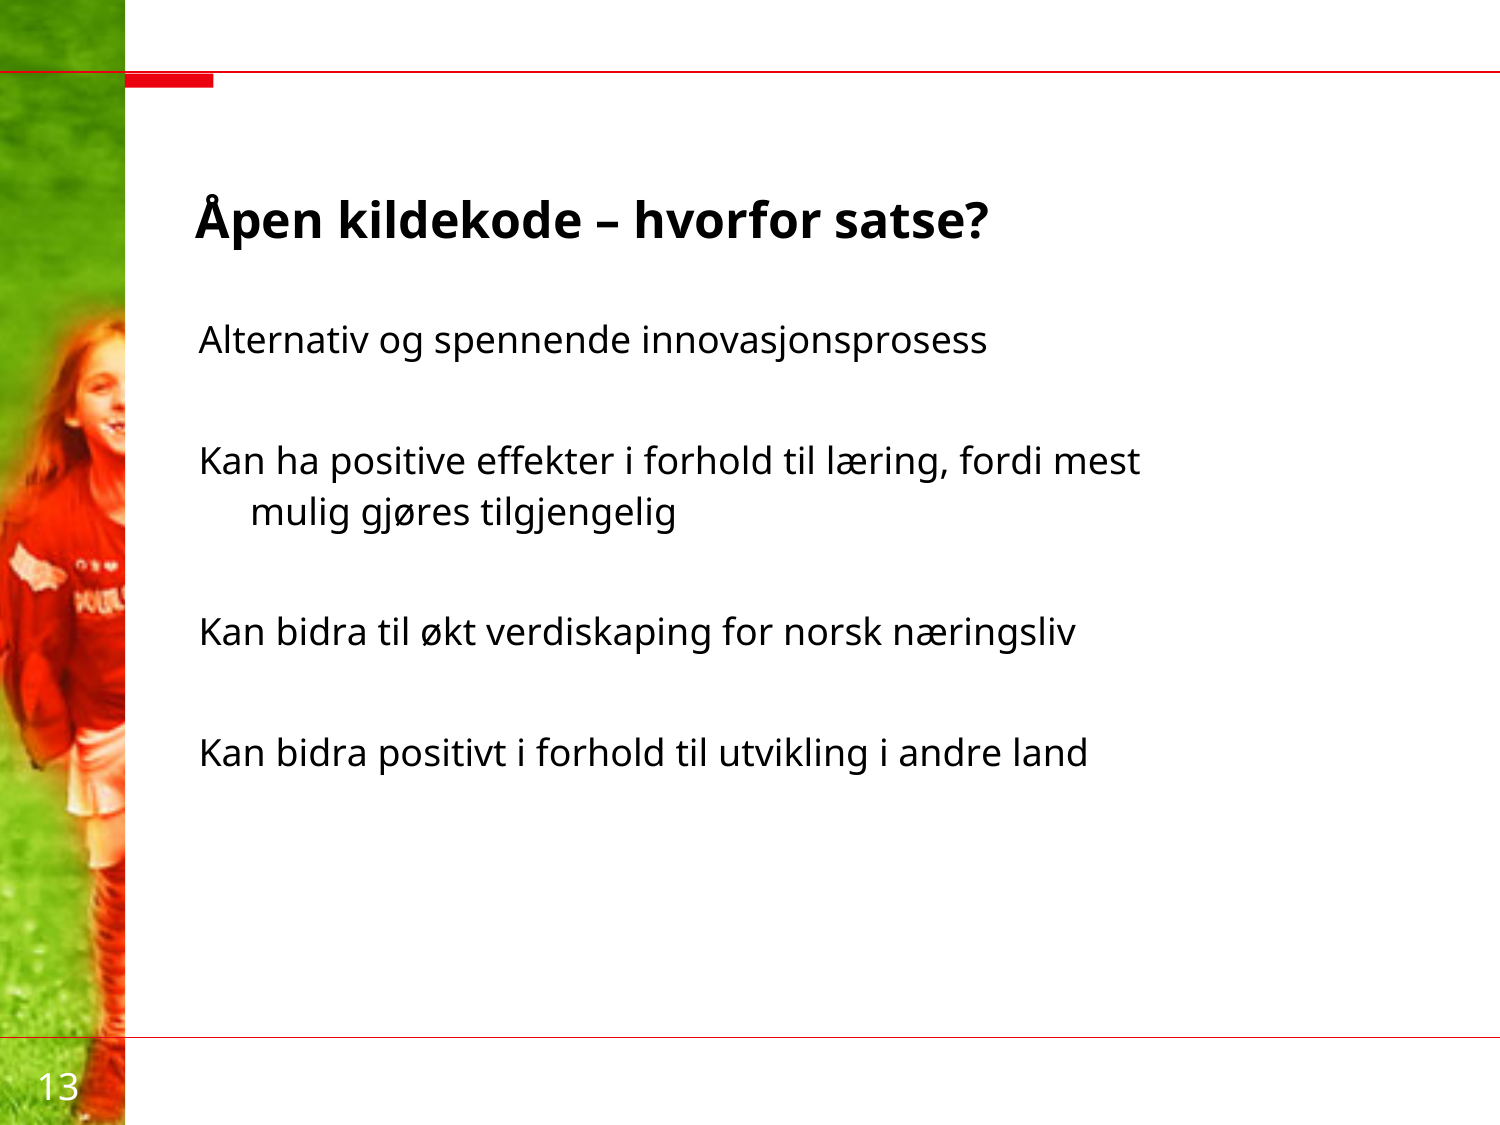

# Åpen kildekode – hvorfor satse?
Alternativ og spennende innovasjonsprosess
Kan ha positive effekter i forhold til læring, fordi mest mulig gjøres tilgjengelig
Kan bidra til økt verdiskaping for norsk næringsliv
Kan bidra positivt i forhold til utvikling i andre land